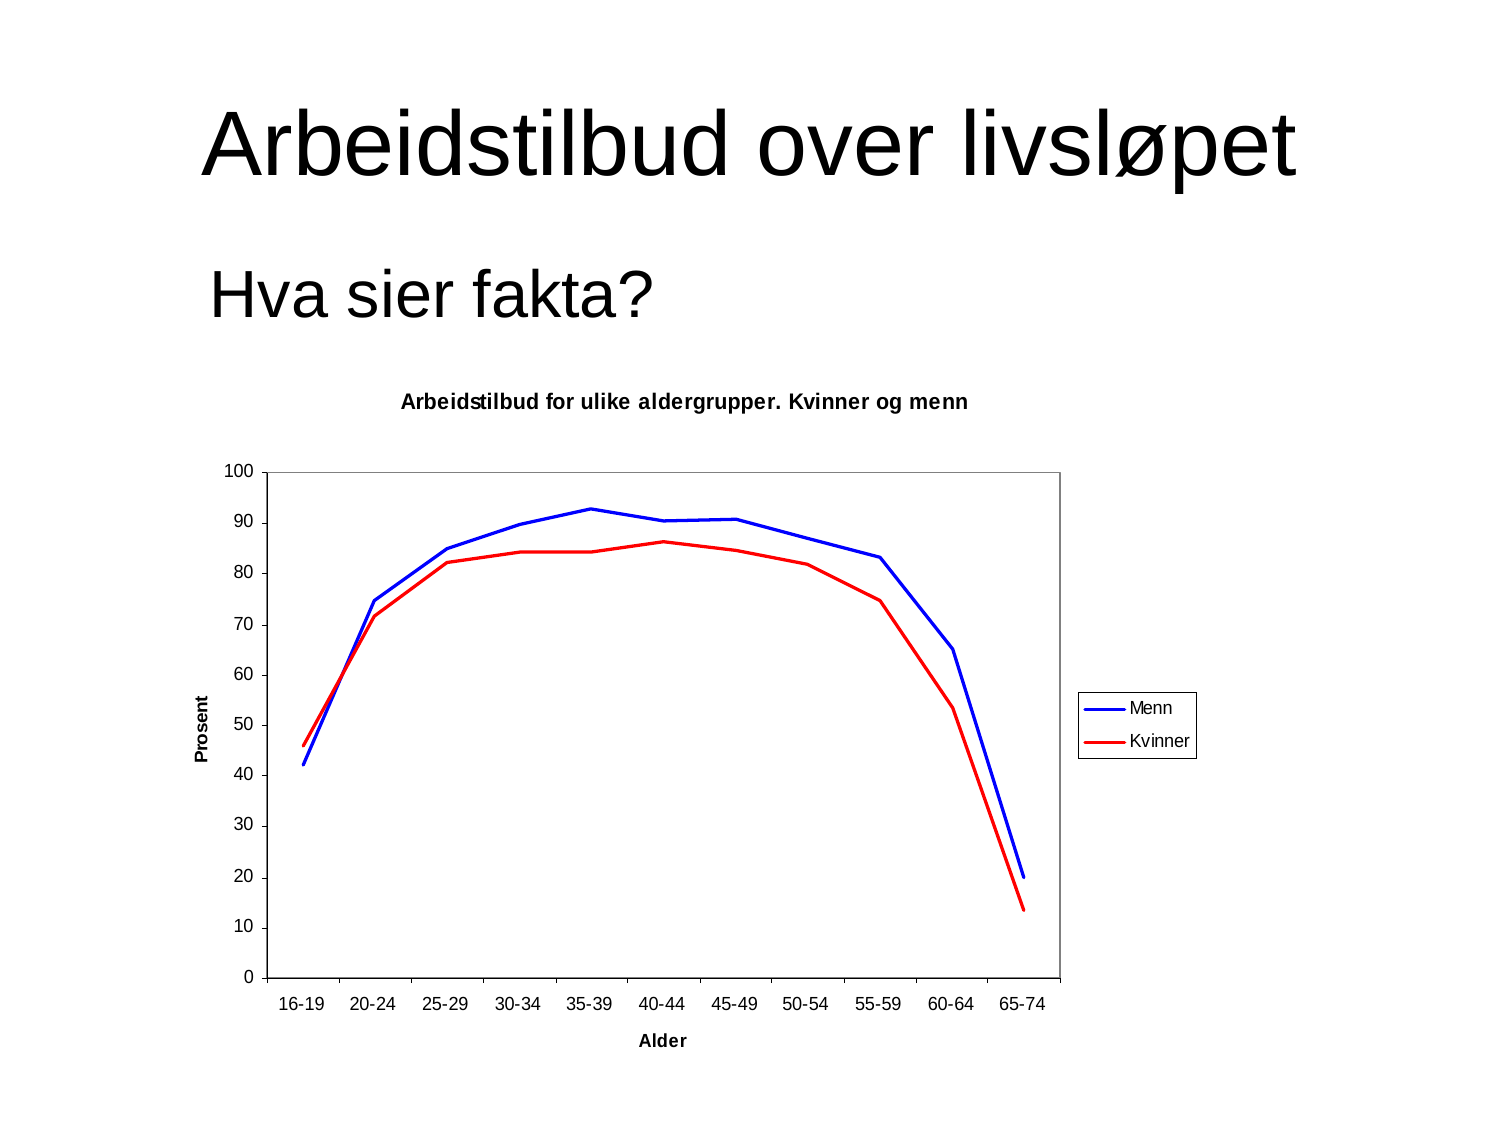

# Arbeidstilbud over livsløpet
Hva sier fakta?